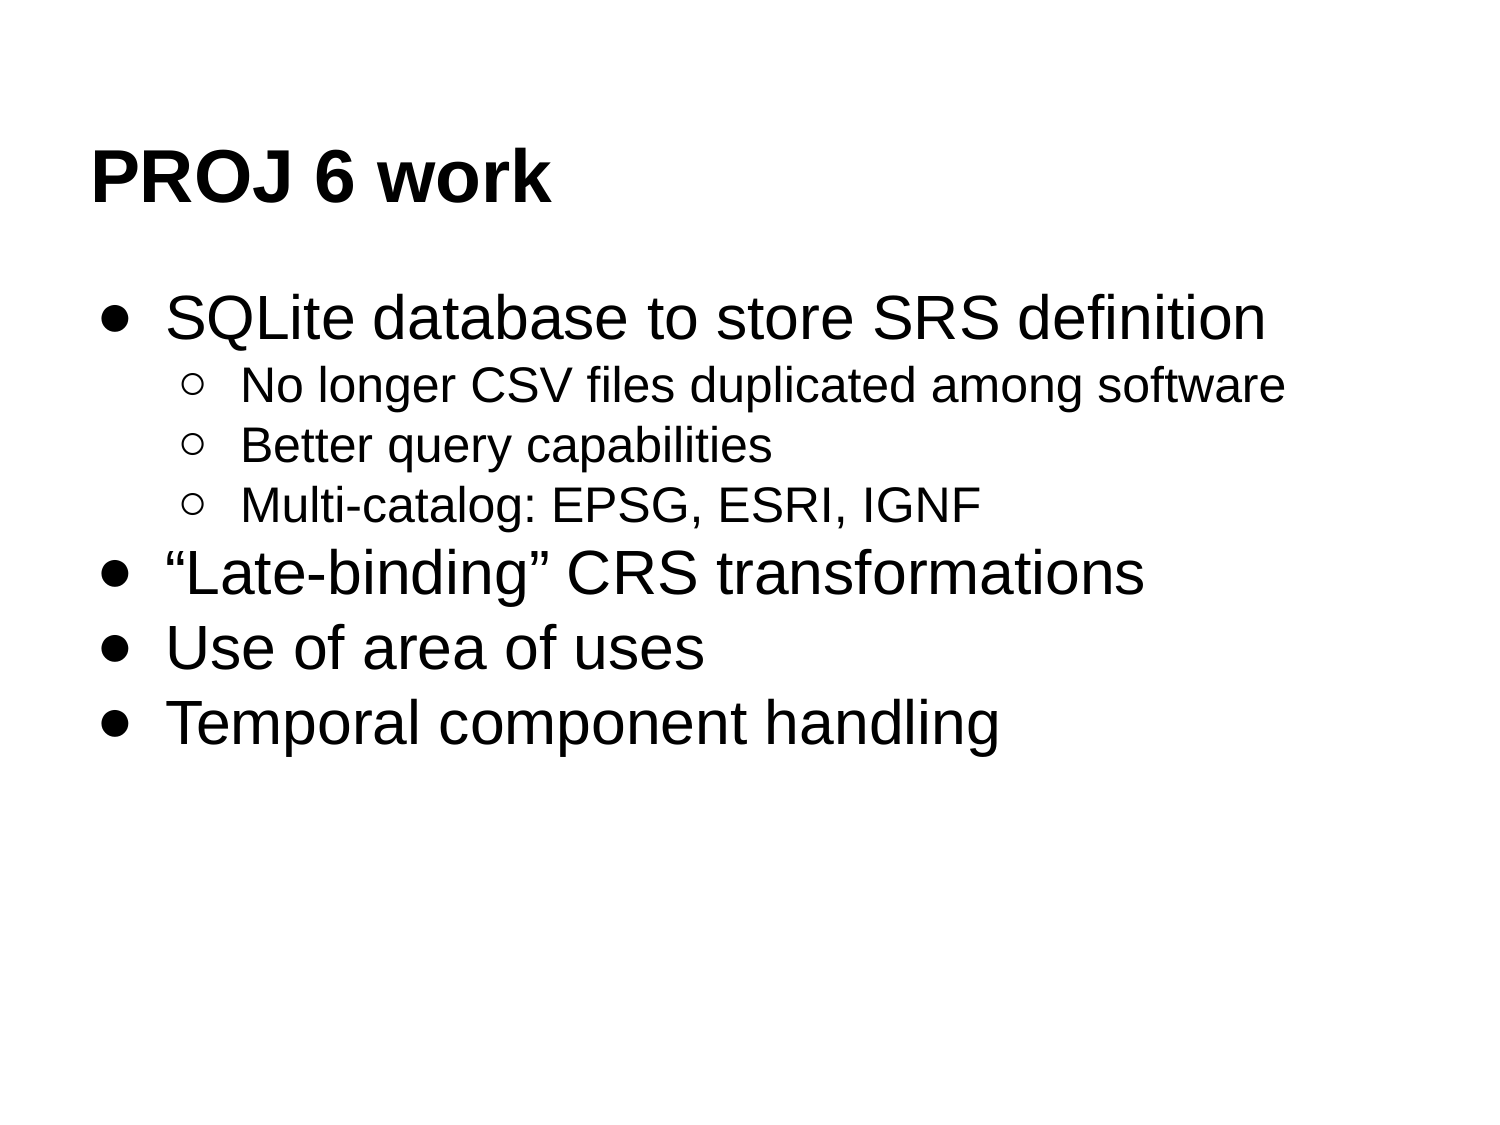

# PROJ 6 work
SQLite database to store SRS definition
No longer CSV files duplicated among software
Better query capabilities
Multi-catalog: EPSG, ESRI, IGNF
“Late-binding” CRS transformations
Use of area of uses
Temporal component handling